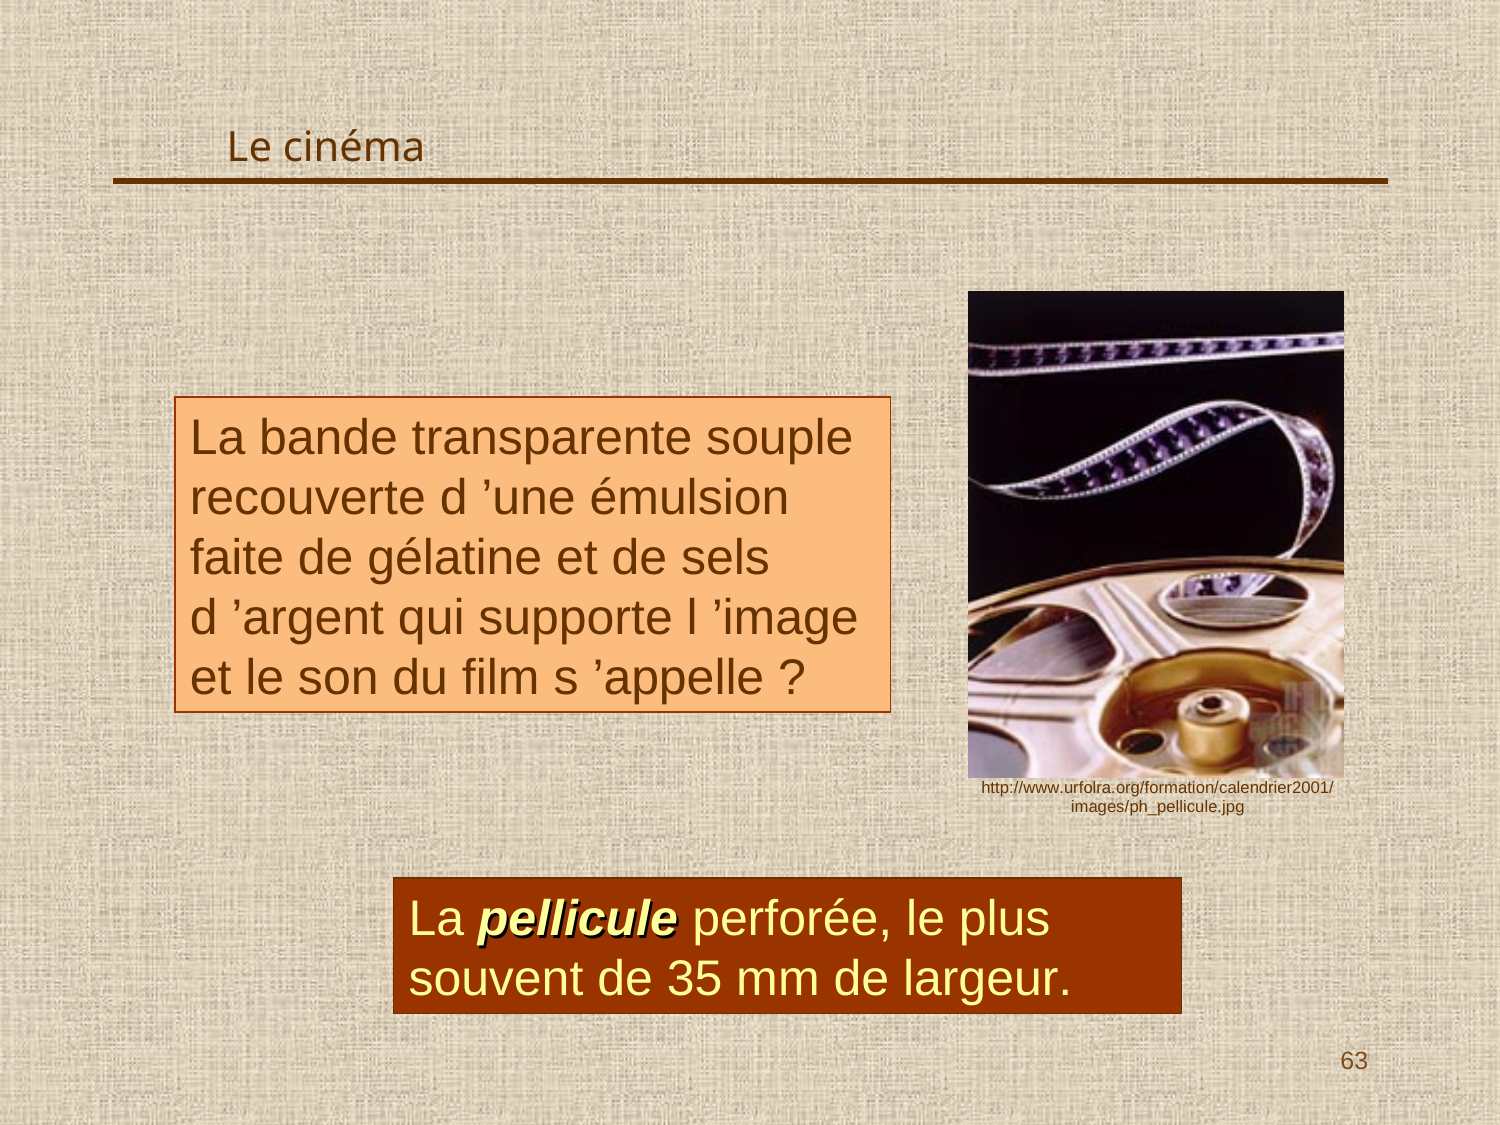

Le cinéma
La bande transparente souple recouverte d ’une émulsion faite de gélatine et de sels d ’argent qui supporte l ’image et le son du film s ’appelle ?
http://www.urfolra.org/formation/calendrier2001/images/ph_pellicule.jpg
La pellicule perforée, le plus souvent de 35 mm de largeur.
63